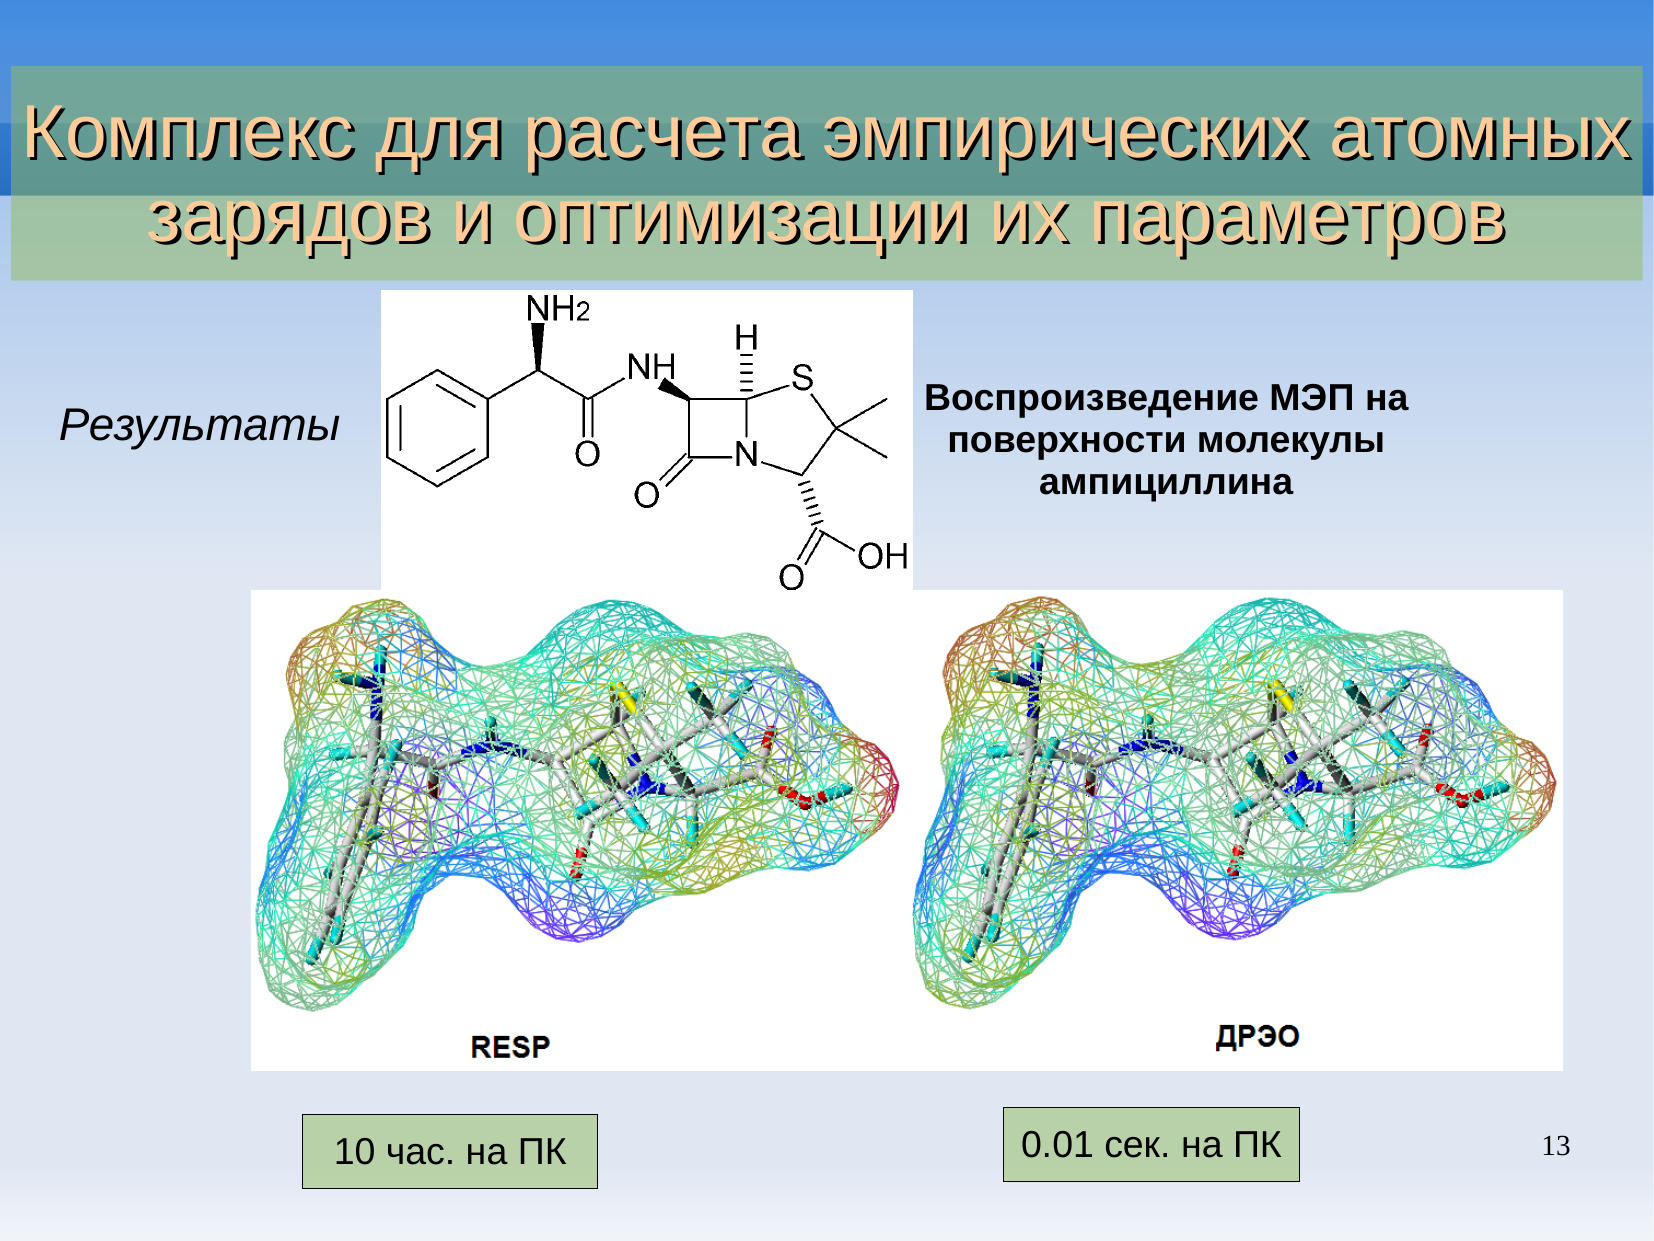

# Комплекс для расчета эмпирических атомных зарядов и оптимизации их параметров
Воспроизведение МЭП на поверхности молекулы ампициллина
Результаты
0.01 сек. на ПК
10 час. на ПК
13